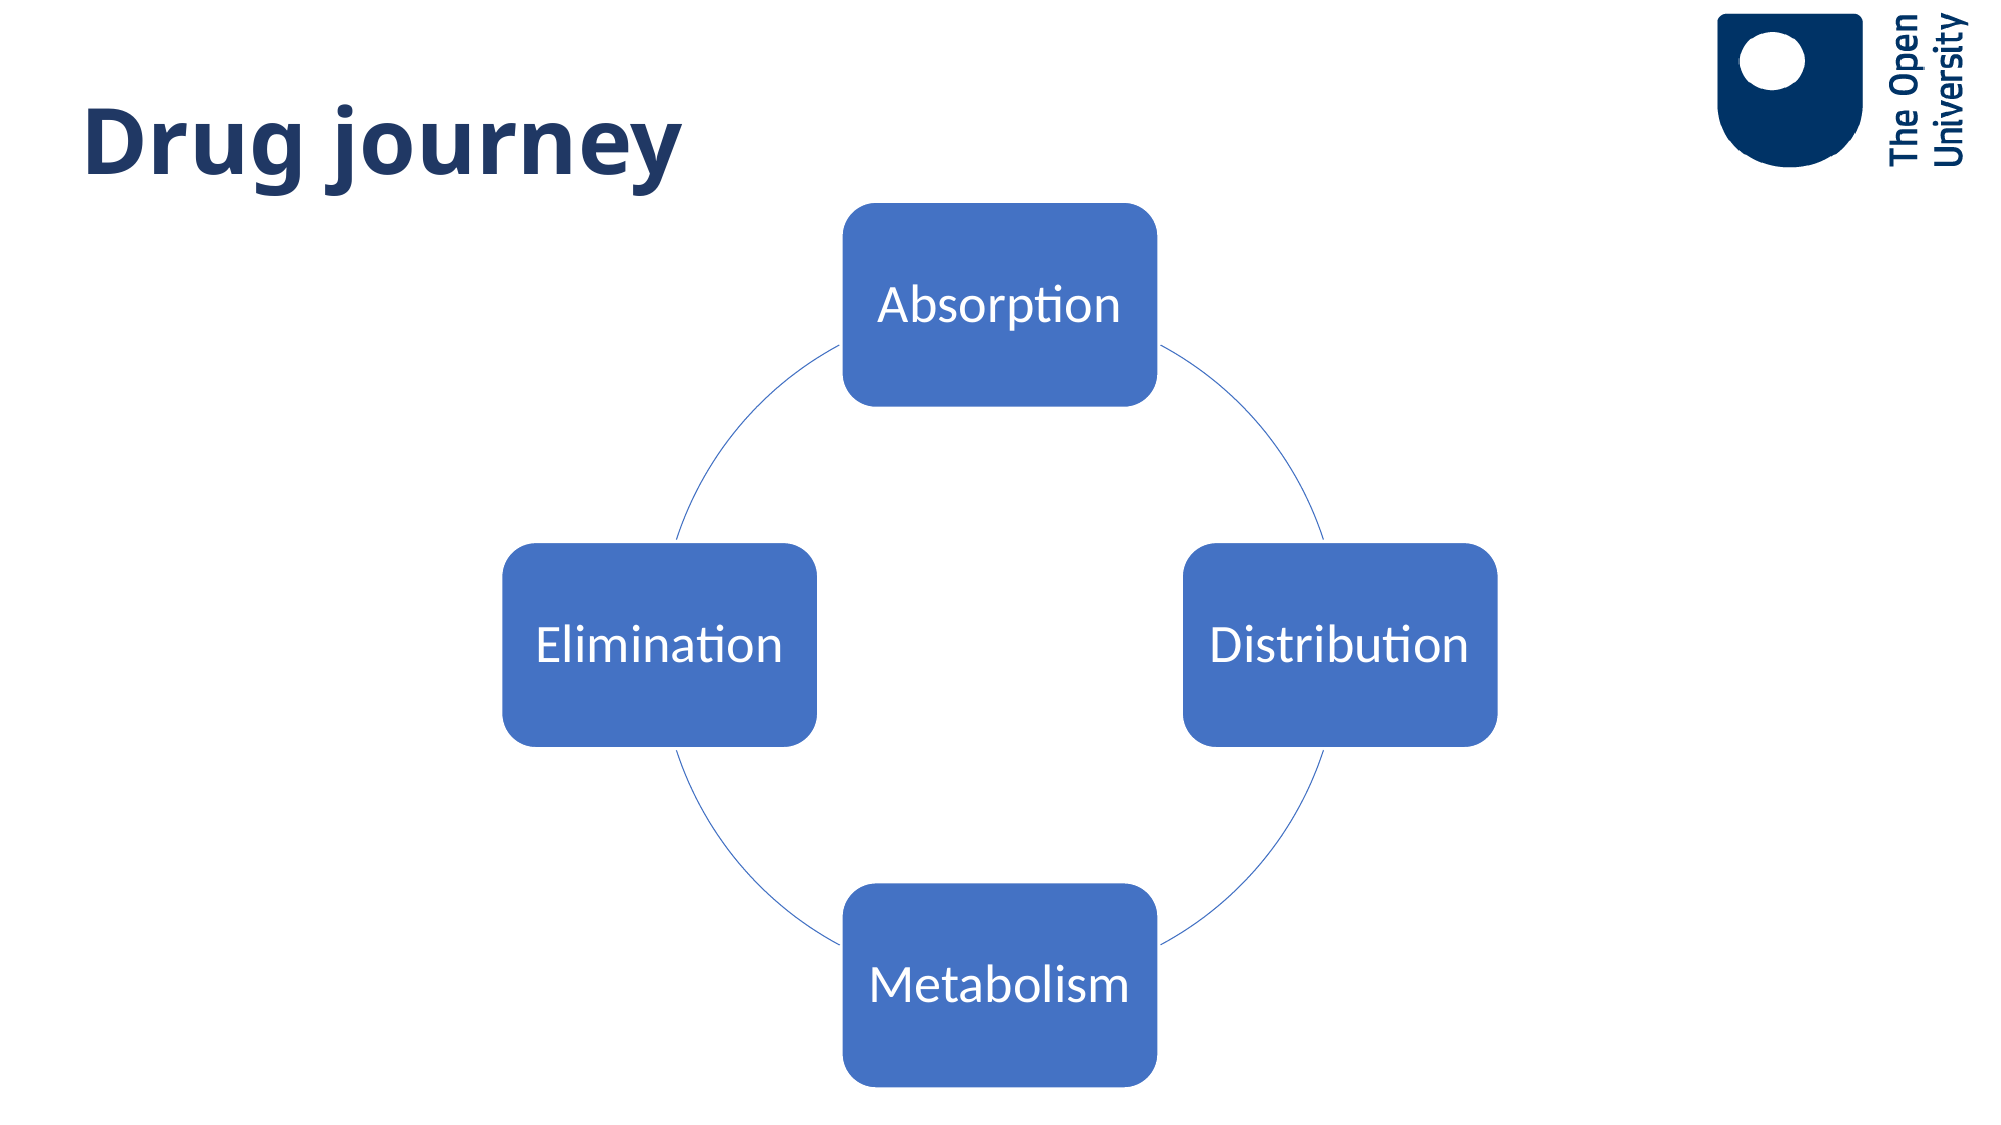

# Drug journey
Absorption
Elimination
Distribution
Metabolism